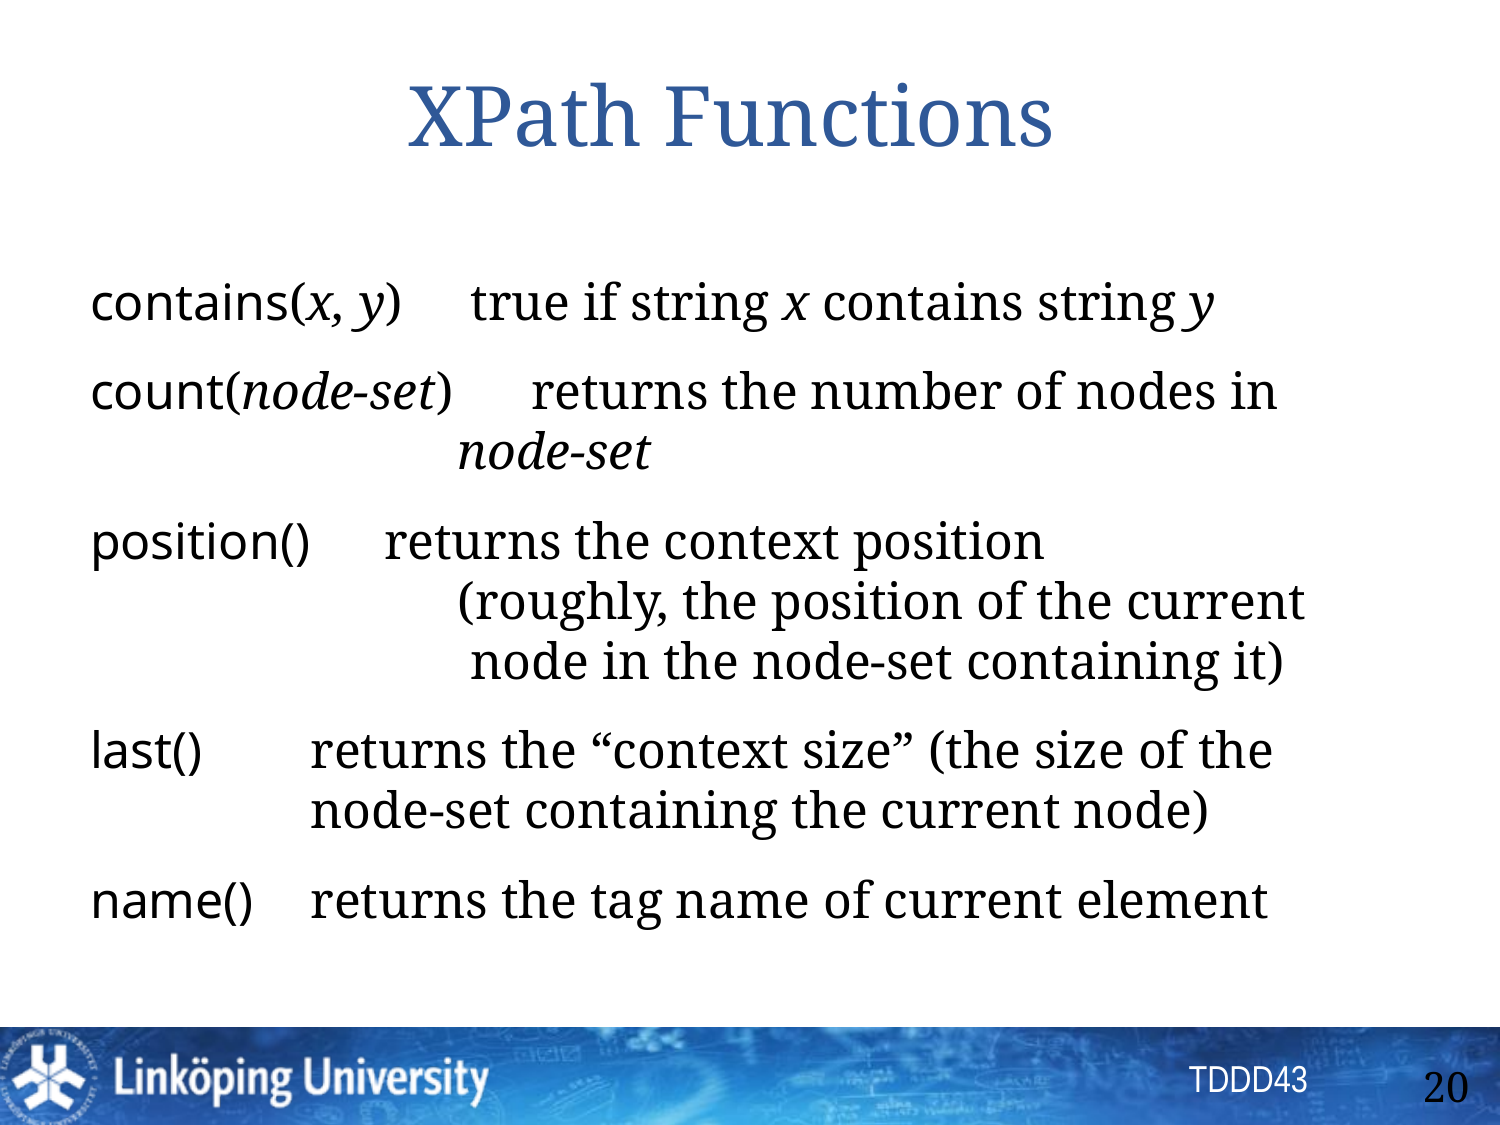

# XPath Functions
contains(x, y)	 true if string x contains string y
count(node-set) 	returns the number of nodes in
 	node-set
position()	 	returns the context position
					(roughly, the position of the current
					 node in the node-set containing it)
last() 		returns the “context size” (the size of the
			node-set containing the current node)
name() 	returns the tag name of current element